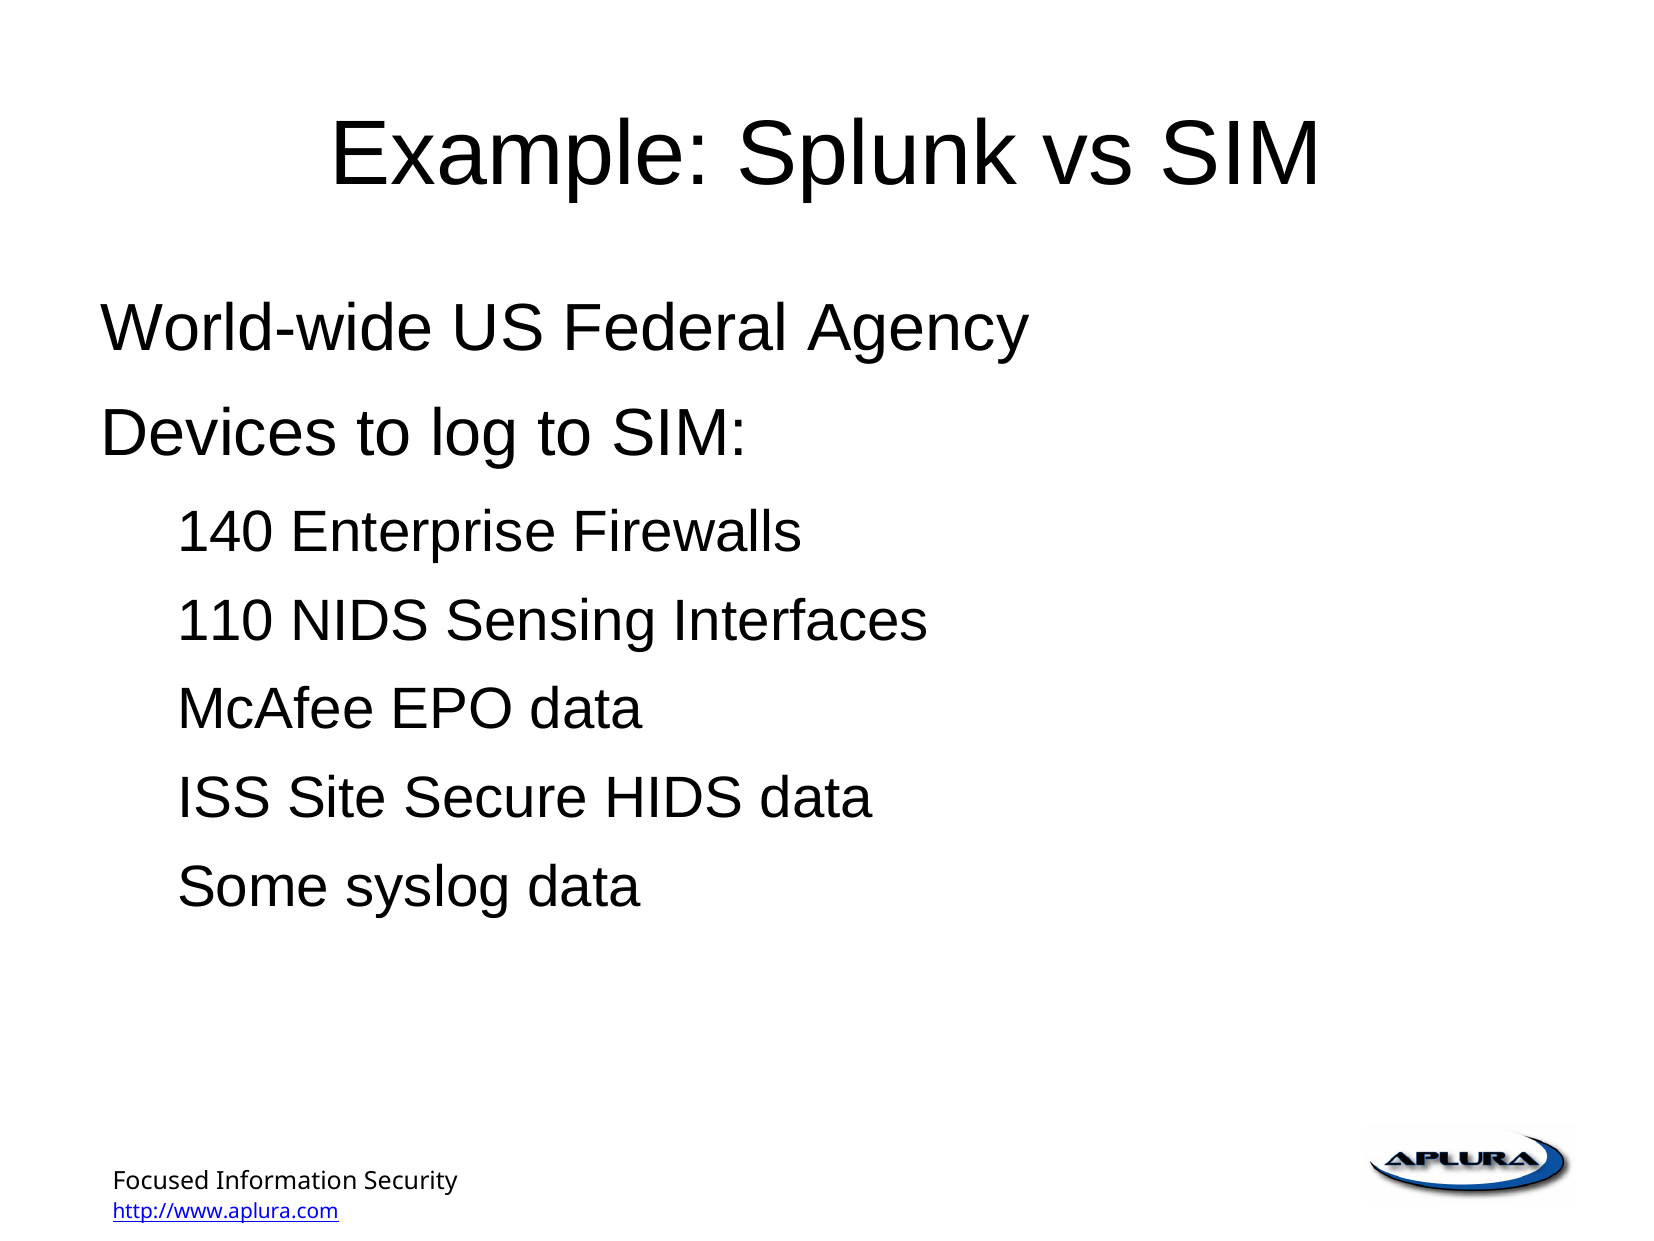

# Example: Splunk vs SIM
World-wide US Federal Agency
Devices to log to SIM:
140 Enterprise Firewalls
110 NIDS Sensing Interfaces
McAfee EPO data
ISS Site Secure HIDS data
Some syslog data